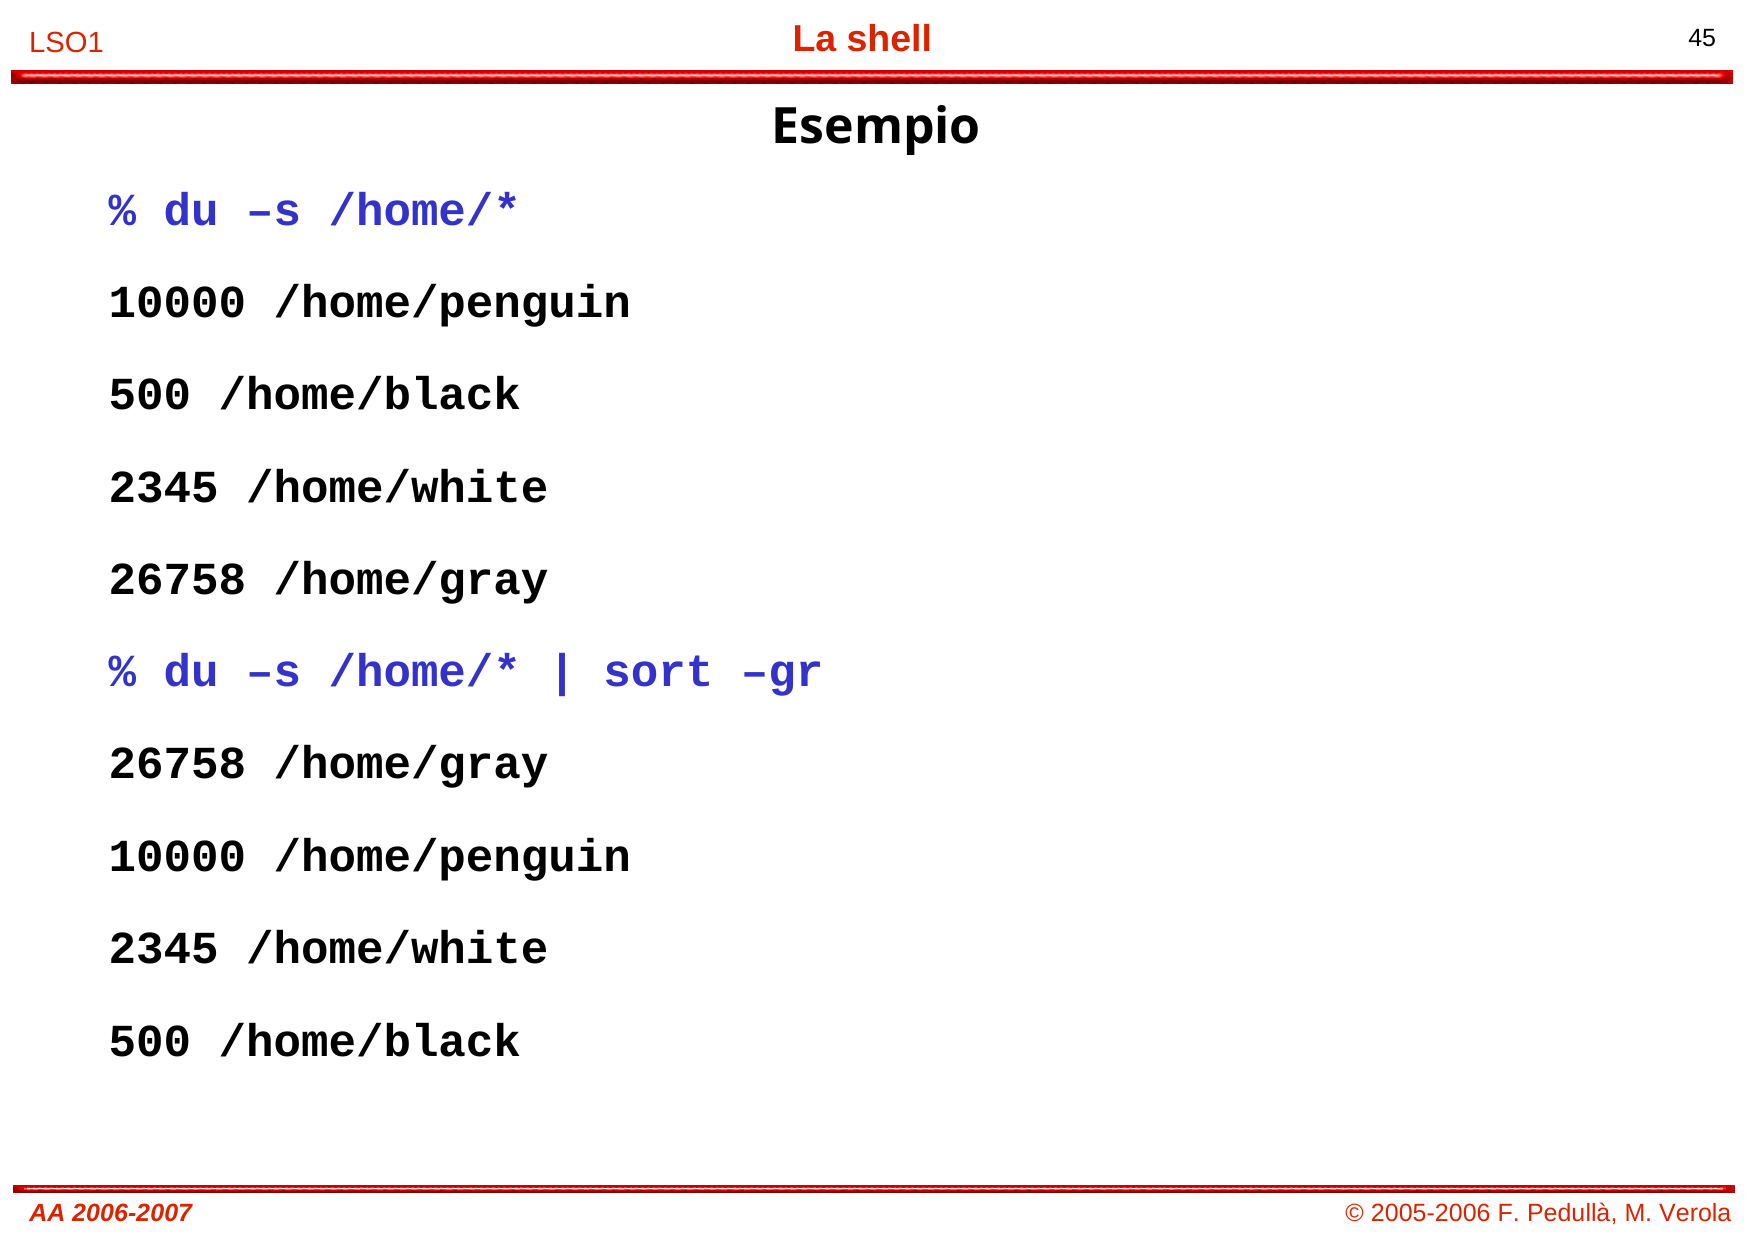

# Esempio
% du –s /home/*
10000 /home/penguin
500 /home/black
2345 /home/white
26758 /home/gray
% du –s /home/* | sort –gr
26758 /home/gray
10000 /home/penguin
2345 /home/white
500 /home/black